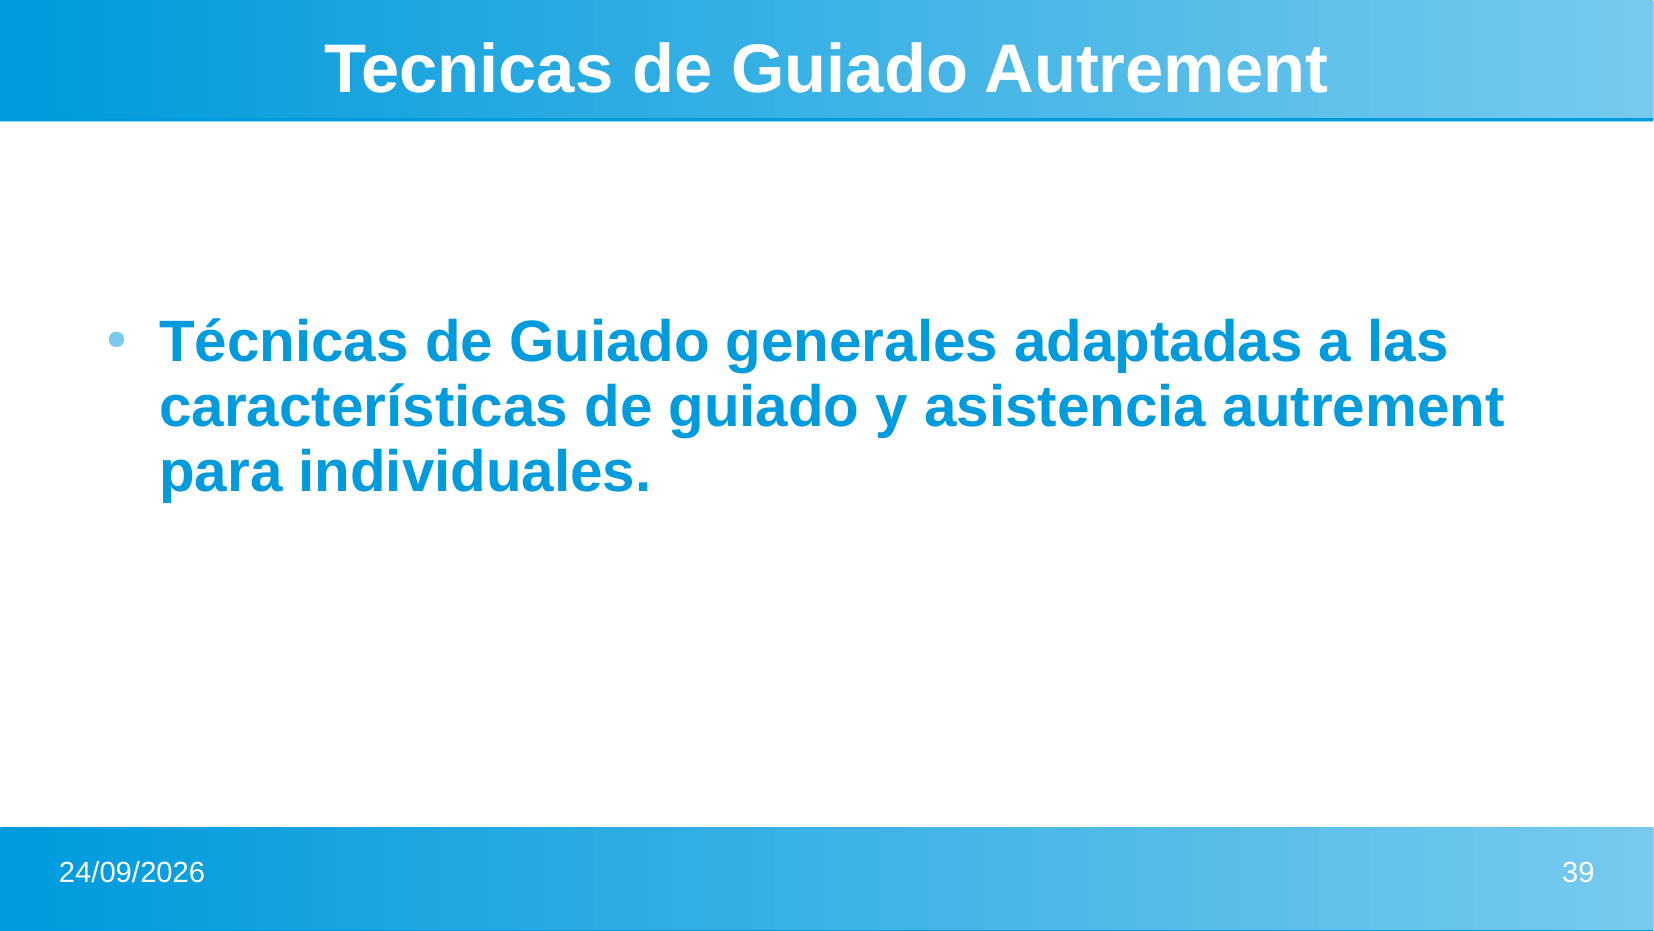

# Tecnicas de Guiado Autrement
Técnicas de Guiado generales adaptadas a las características de guiado y asistencia autrement para individuales.
39